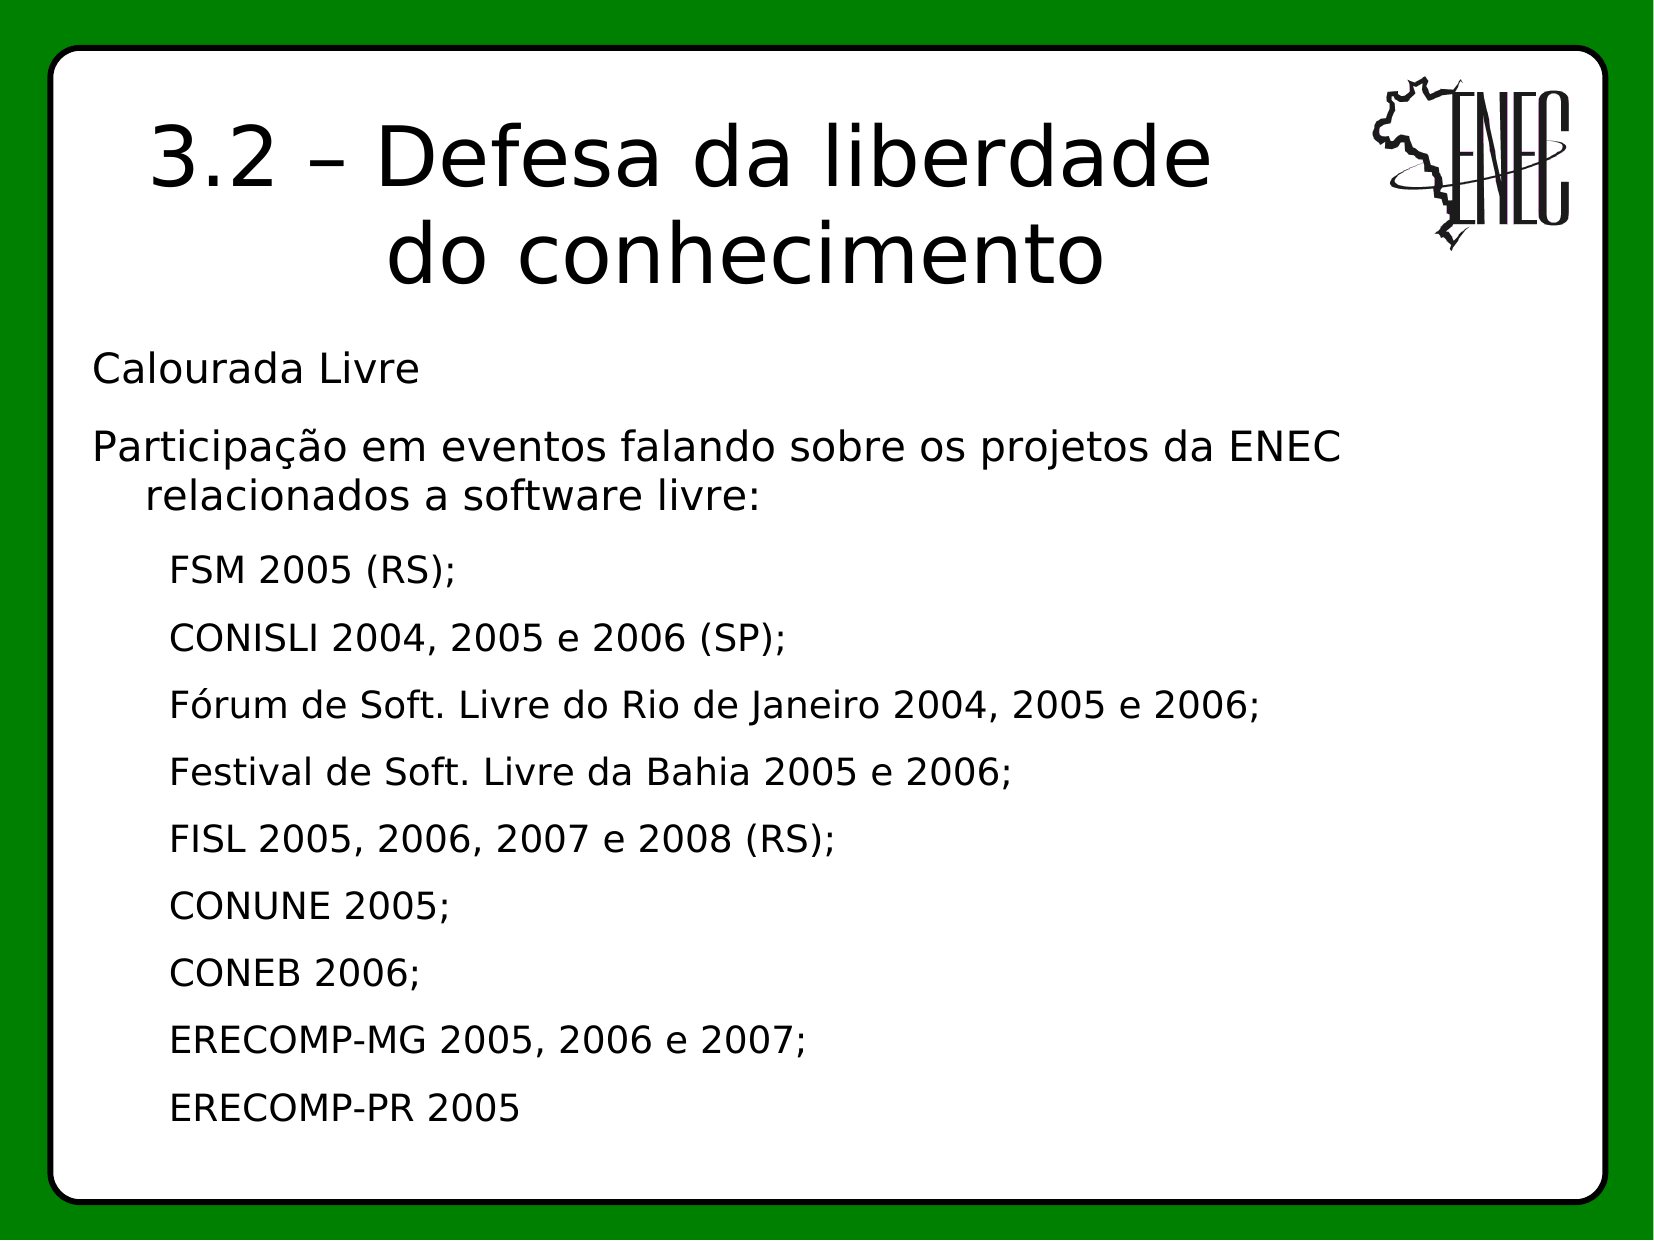

# 3.2 – Defesa da liberdade do conhecimento
Calourada Livre
Participação em eventos falando sobre os projetos da ENEC relacionados a software livre:
FSM 2005 (RS);
CONISLI 2004, 2005 e 2006 (SP);
Fórum de Soft. Livre do Rio de Janeiro 2004, 2005 e 2006;
Festival de Soft. Livre da Bahia 2005 e 2006;
FISL 2005, 2006, 2007 e 2008 (RS);
CONUNE 2005;
CONEB 2006;
ERECOMP-MG 2005, 2006 e 2007;
ERECOMP-PR 2005